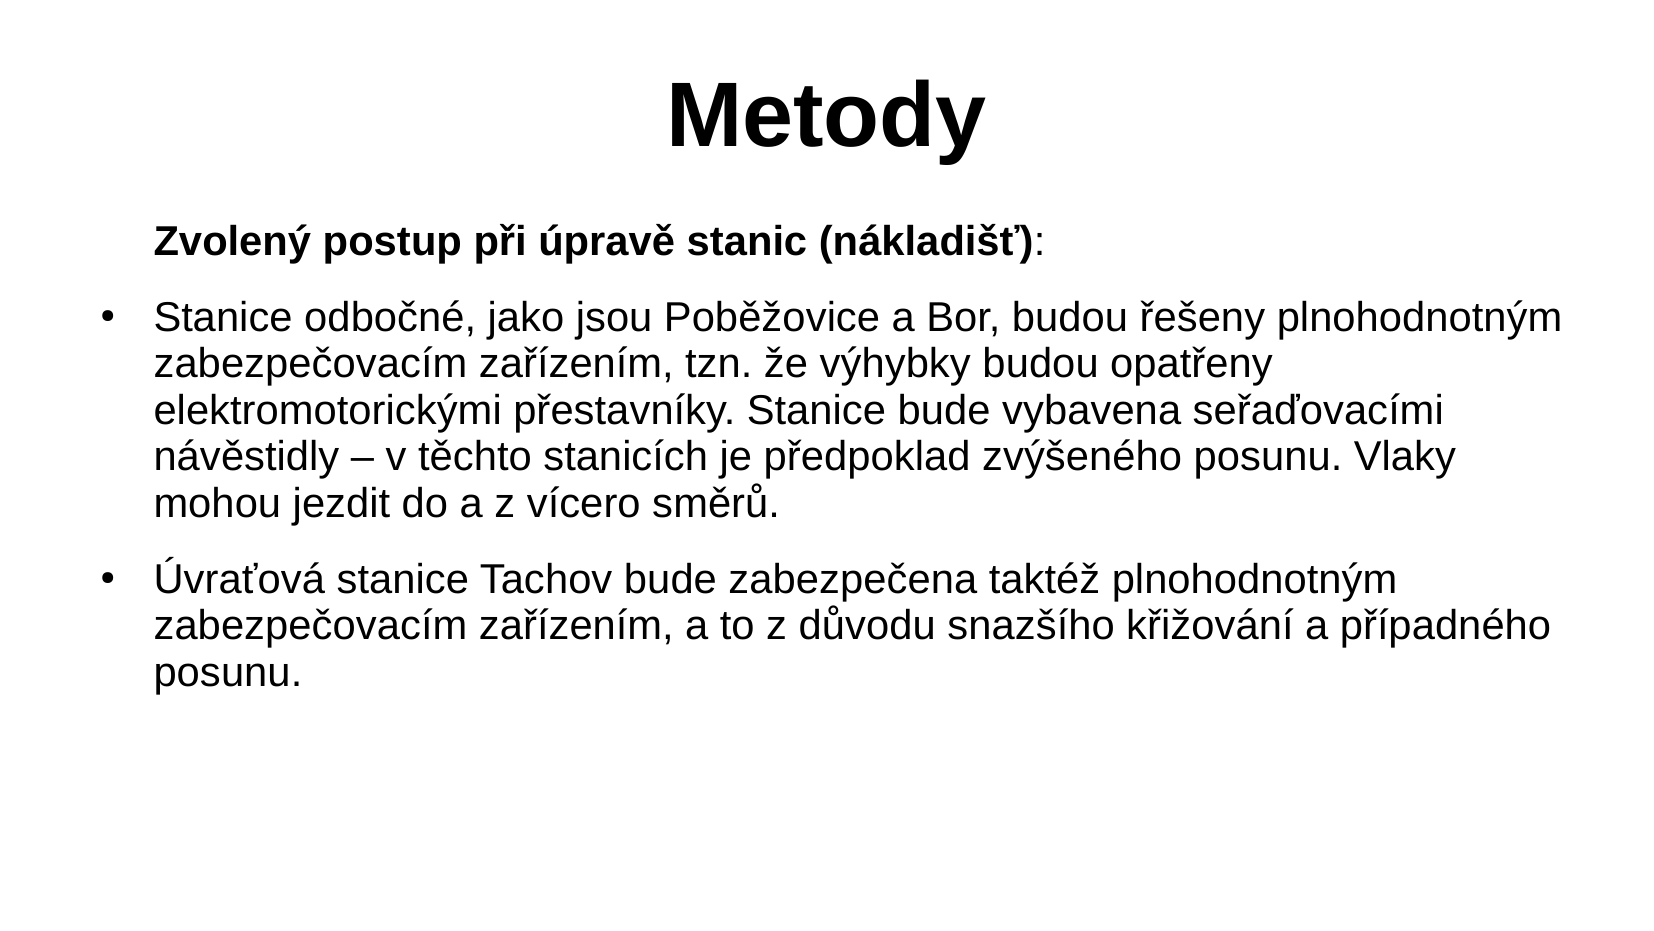

# Metody
Zvolený postup při úpravě stanic (nákladišť):
Stanice odbočné, jako jsou Poběžovice a Bor, budou řešeny plnohodnotným zabezpečovacím zařízením, tzn. že výhybky budou opatřeny elektromotorickými přestavníky. Stanice bude vybavena seřaďovacími návěstidly – v těchto stanicích je předpoklad zvýšeného posunu. Vlaky mohou jezdit do a z vícero směrů.
Úvraťová stanice Tachov bude zabezpečena taktéž plnohodnotným zabezpečovacím zařízením, a to z důvodu snazšího křižování a případného posunu.